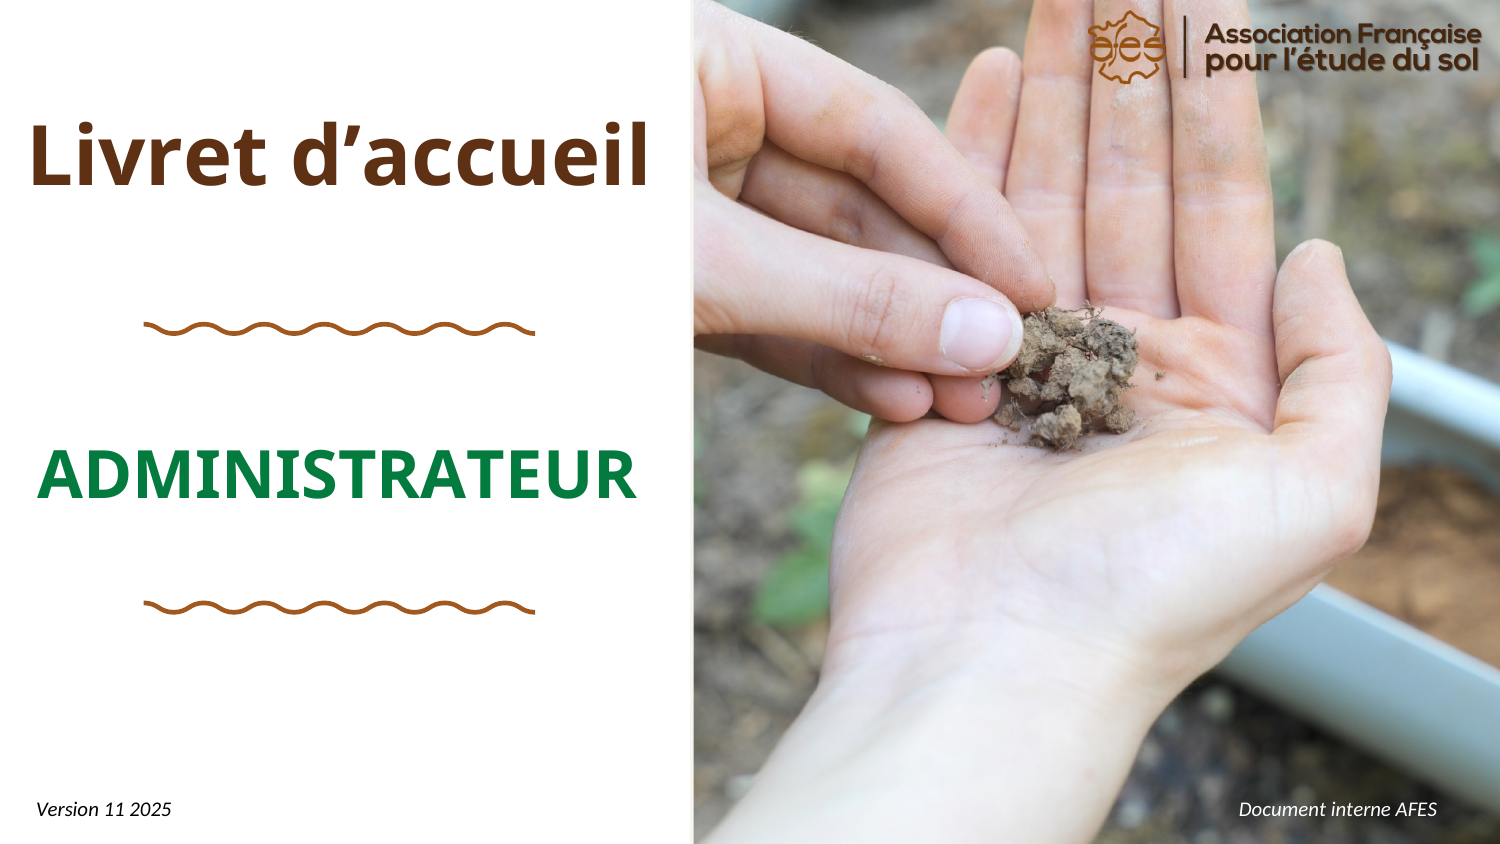

# Livret d’accueil
ADMINISTRATEUR
Version 11 2025
Document interne AFES